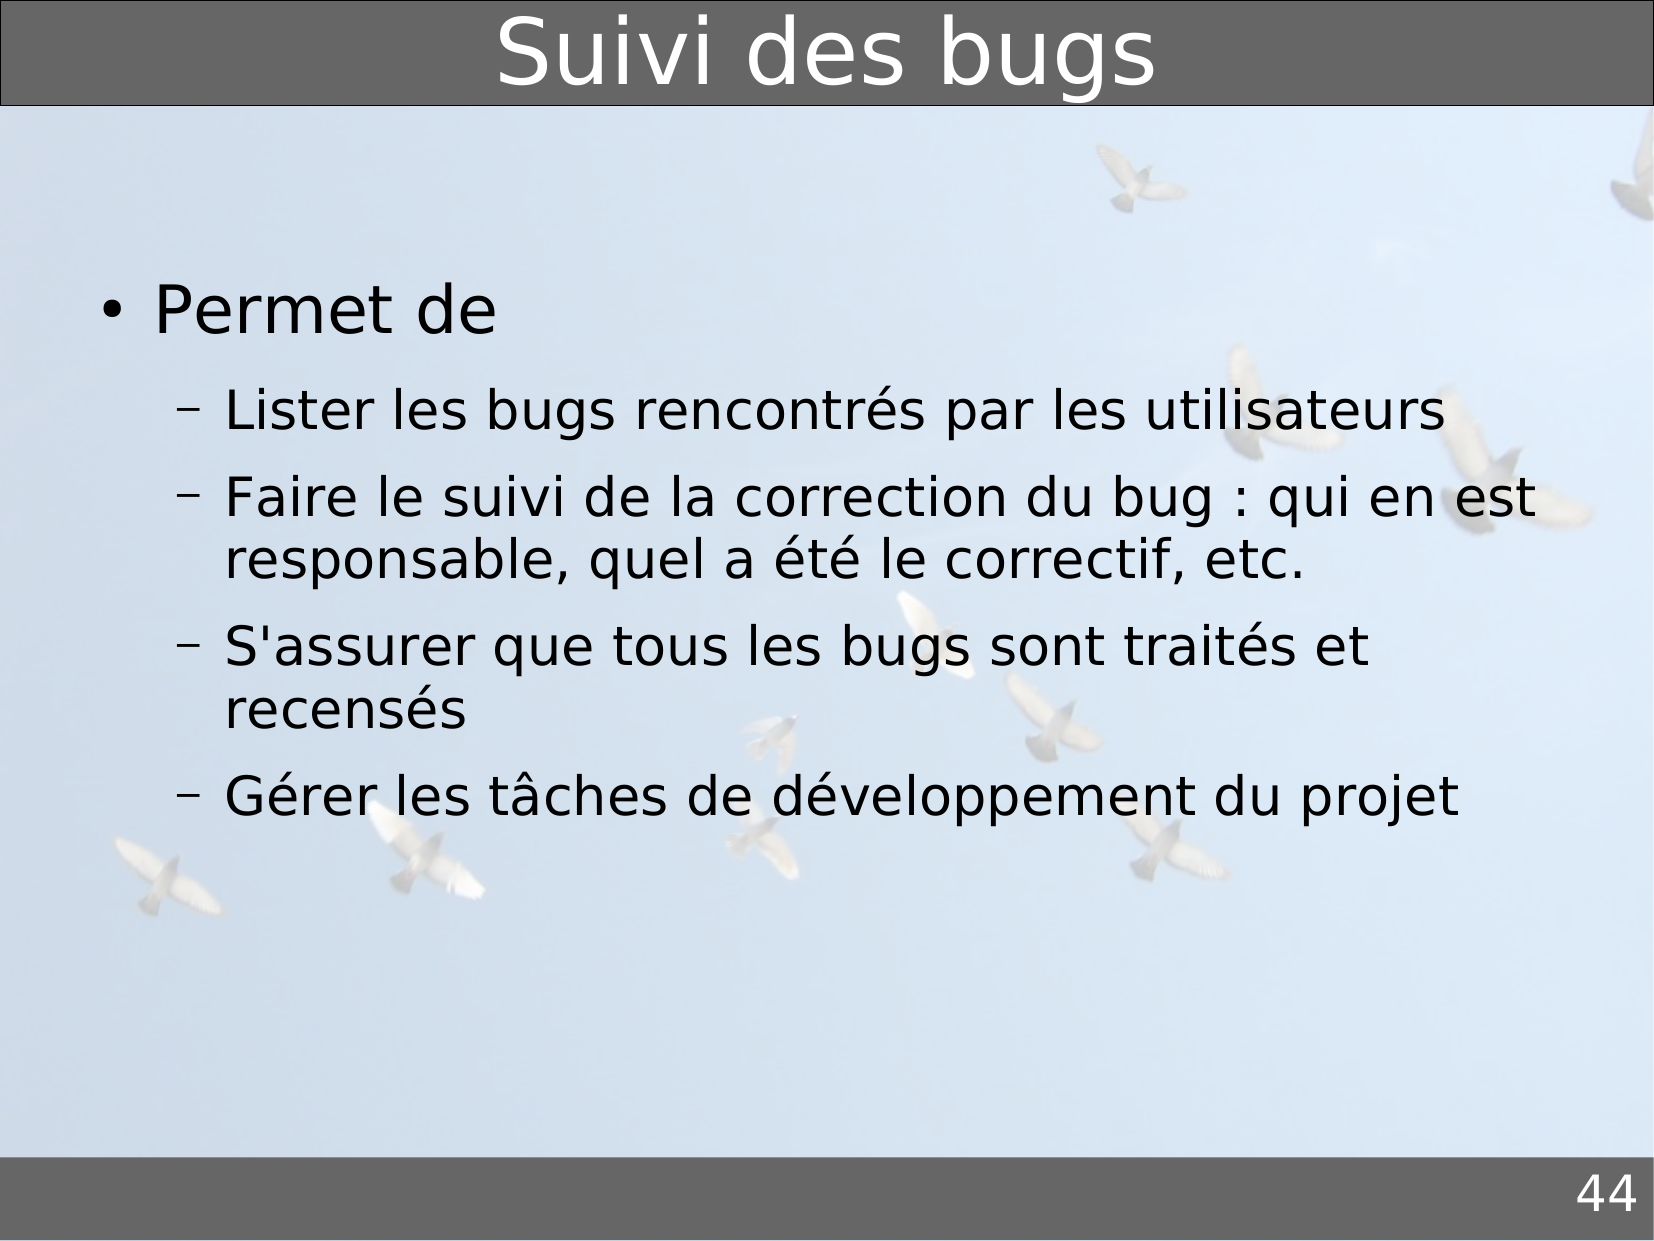

# Suivi des bugs
Permet de
Lister les bugs rencontrés par les utilisateurs
Faire le suivi de la correction du bug : qui en est responsable, quel a été le correctif, etc.
S'assurer que tous les bugs sont traités et recensés
Gérer les tâches de développement du projet